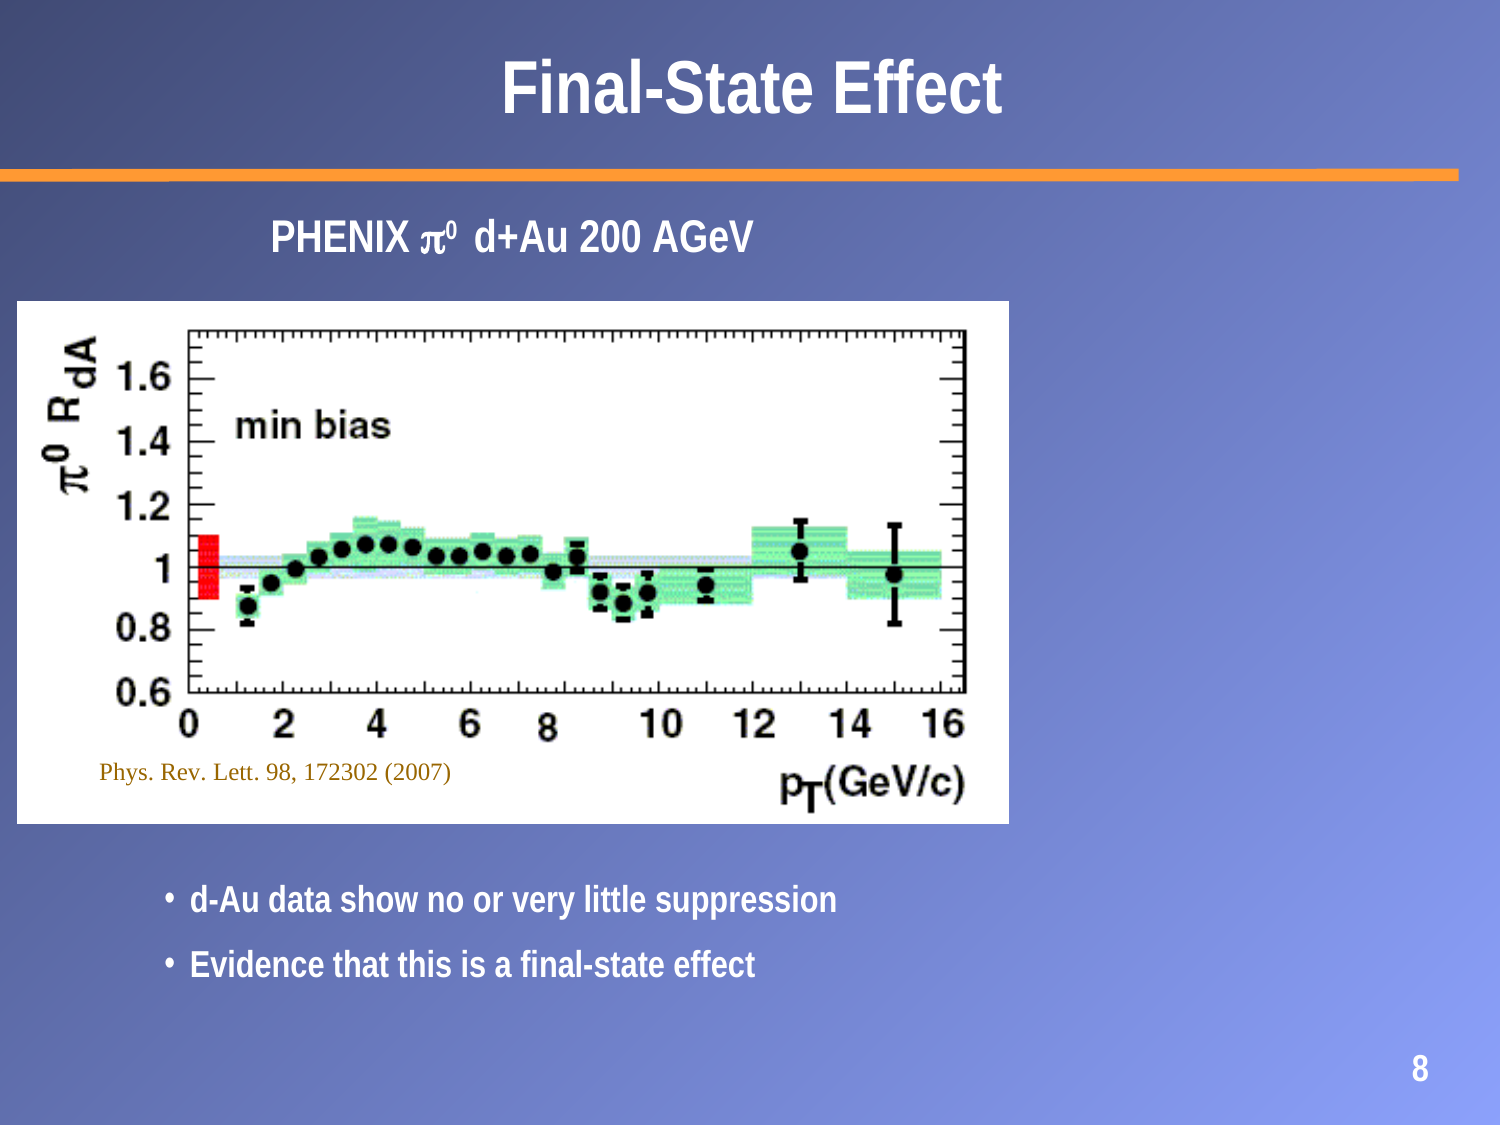

# Final-State Effect
 PHENIX 0 d+Au 200 AGeV
Phys. Rev. Lett. 98, 172302 (2007)
d-Au data show no or very little suppression
Evidence that this is a final-state effect
8